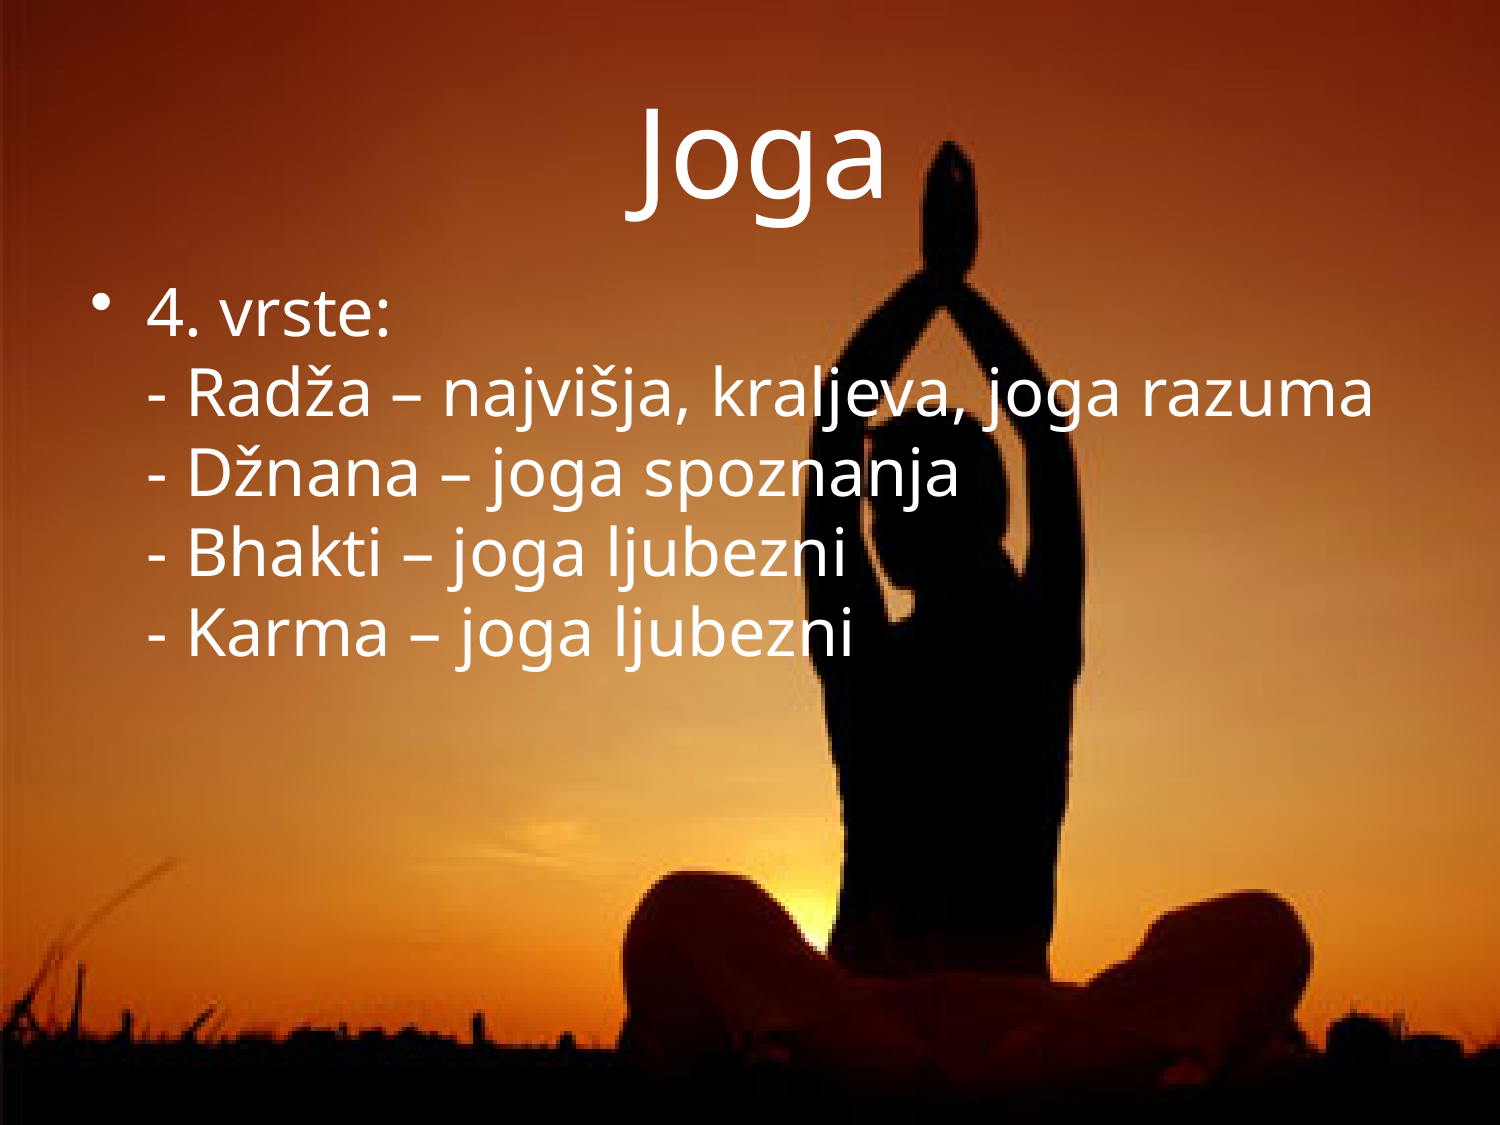

# Joga
4. vrste:
- Radža – najvišja, kraljeva, joga razuma
- Džnana – joga spoznanja
- Bhakti – joga ljubezni
- Karma – joga ljubezni